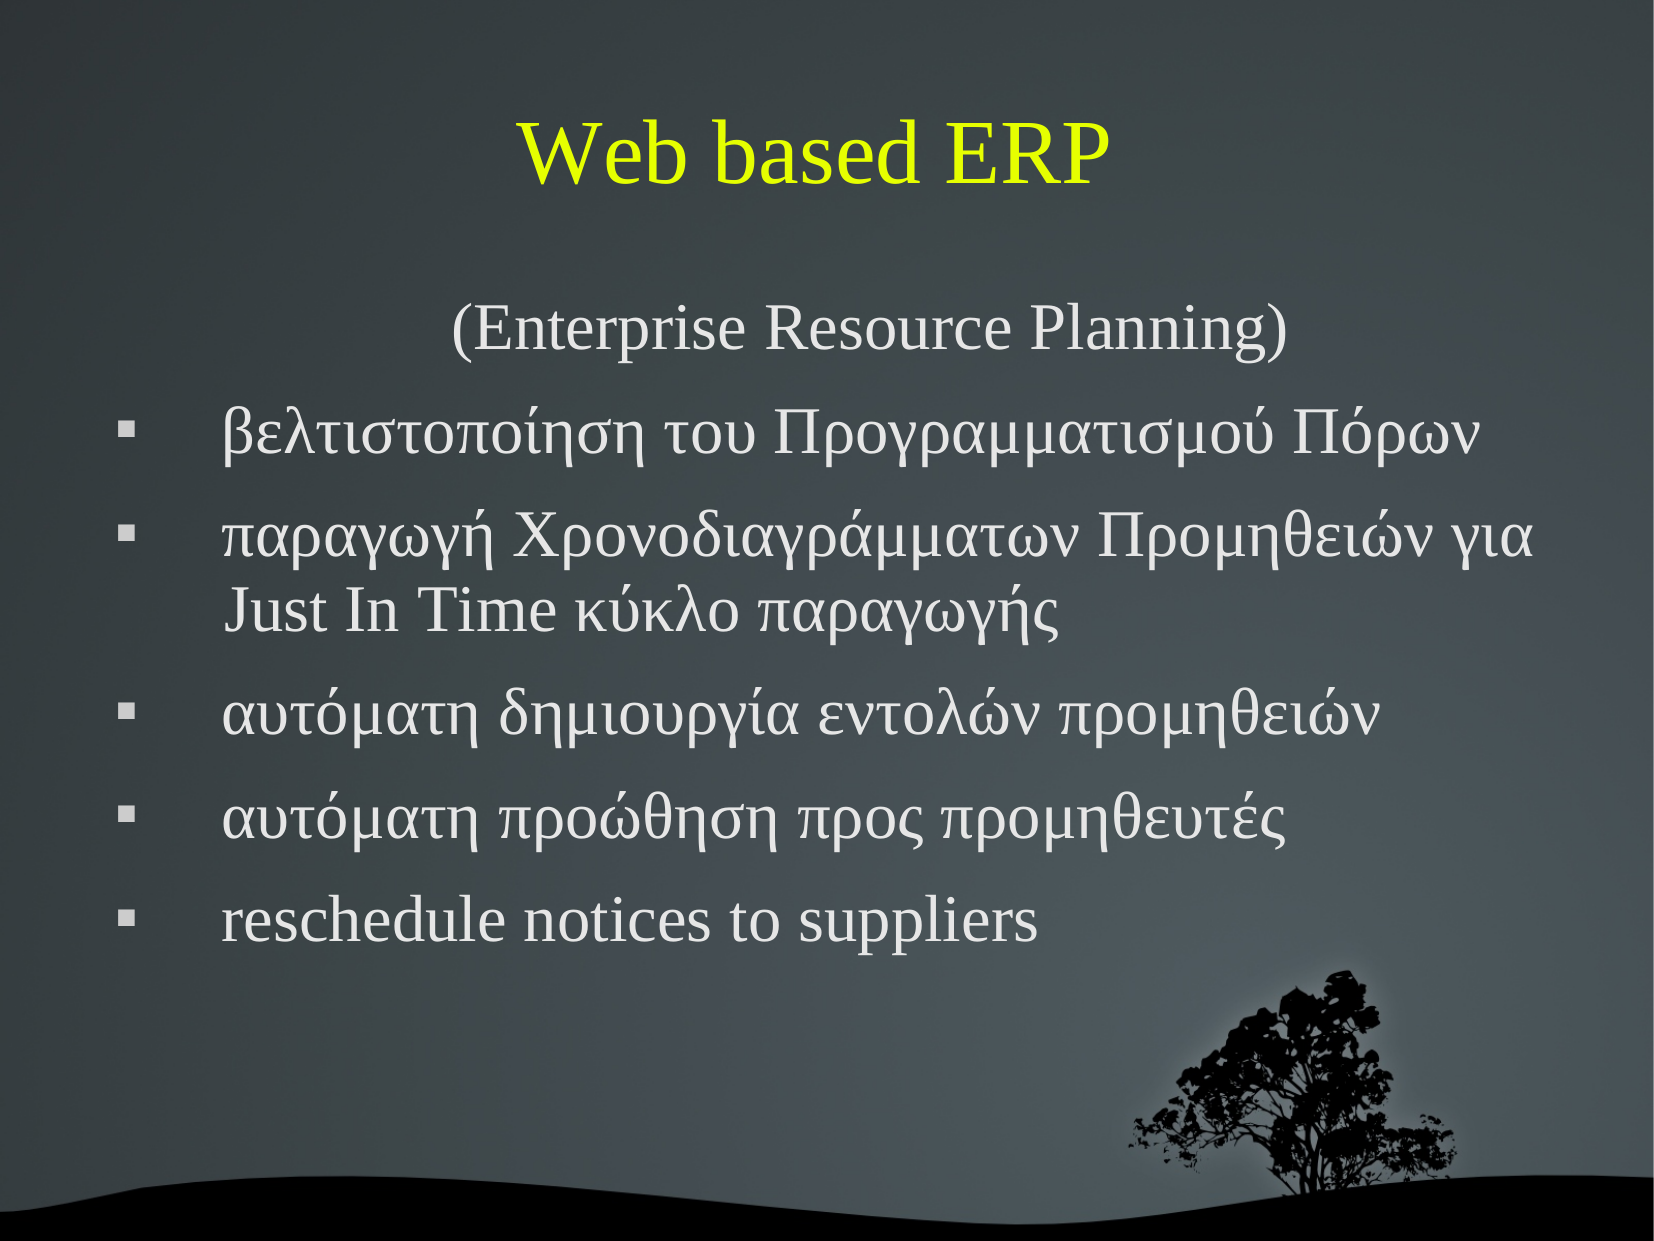

# Web based ERP
(Enterprise Resource Planning)
 βελτιστοποίηση του Προγραμματισμού Πόρων
 παραγωγή Χρονοδιαγράμματων Προμηθειών για Just In Time κύκλο παραγωγής
 αυτόματη δημιουργία εντολών προμηθειών
 αυτόματη προώθηση προς προμηθευτές
 reschedule notices to suppliers